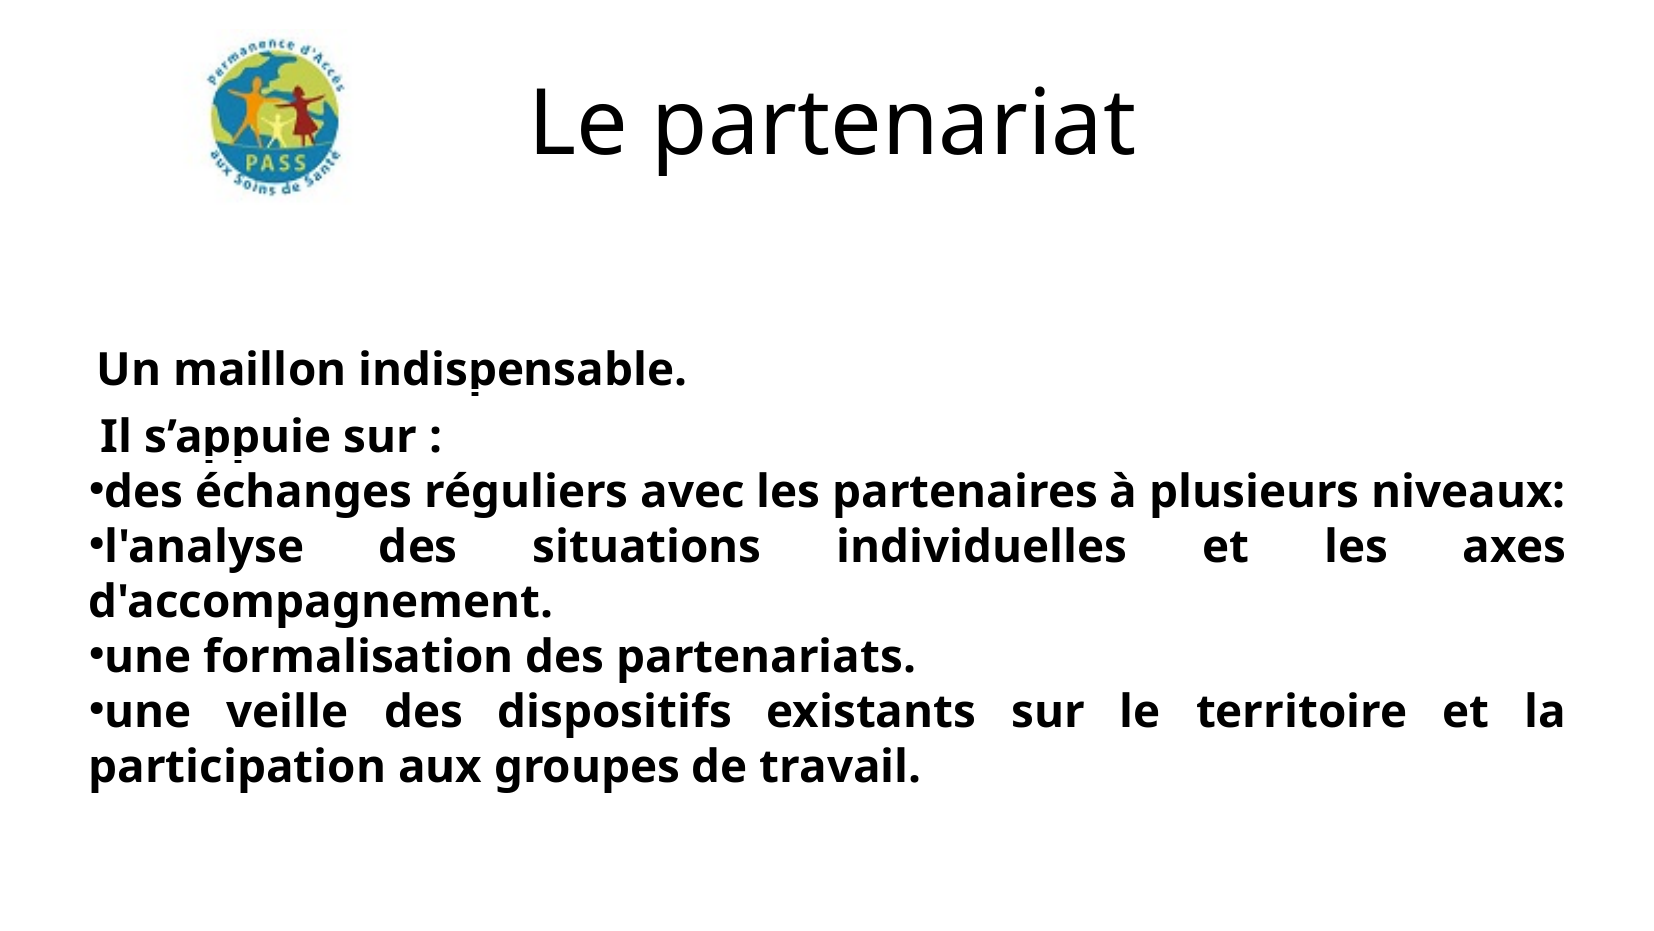

# Le partenariat
 Un maillon indispensable.
 Il s’appuie sur :
des échanges réguliers avec les partenaires à plusieurs niveaux:
l'analyse des situations individuelles et les axes d'accompagnement.
une formalisation des partenariats.
une veille des dispositifs existants sur le territoire et la participation aux groupes de travail.